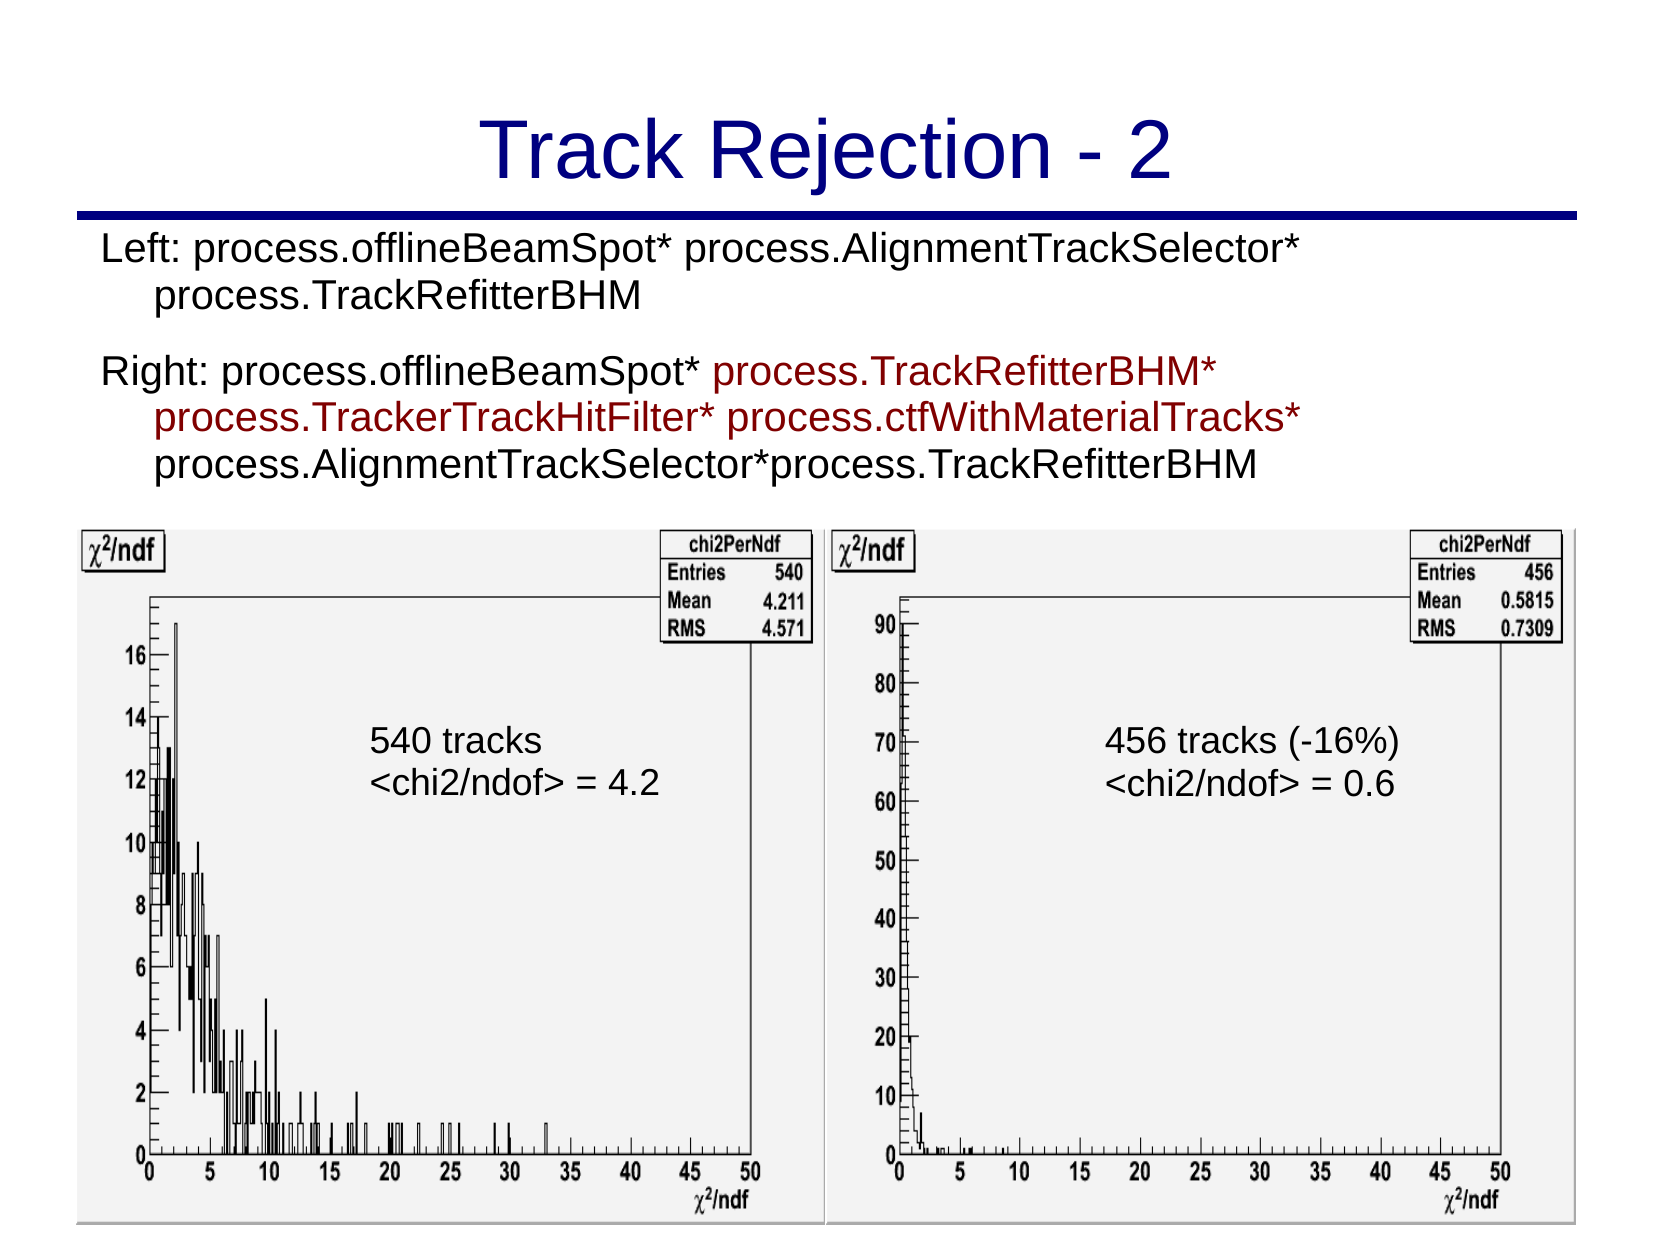

# Track Rejection - 2
Left: process.offlineBeamSpot* process.AlignmentTrackSelector* process.TrackRefitterBHM
Right: process.offlineBeamSpot* process.TrackRefitterBHM* process.TrackerTrackHitFilter* process.ctfWithMaterialTracks* process.AlignmentTrackSelector*process.TrackRefitterBHM
540 tracks
<chi2/ndof> = 4.2
456 tracks (-16%)
<chi2/ndof> = 0.6
3